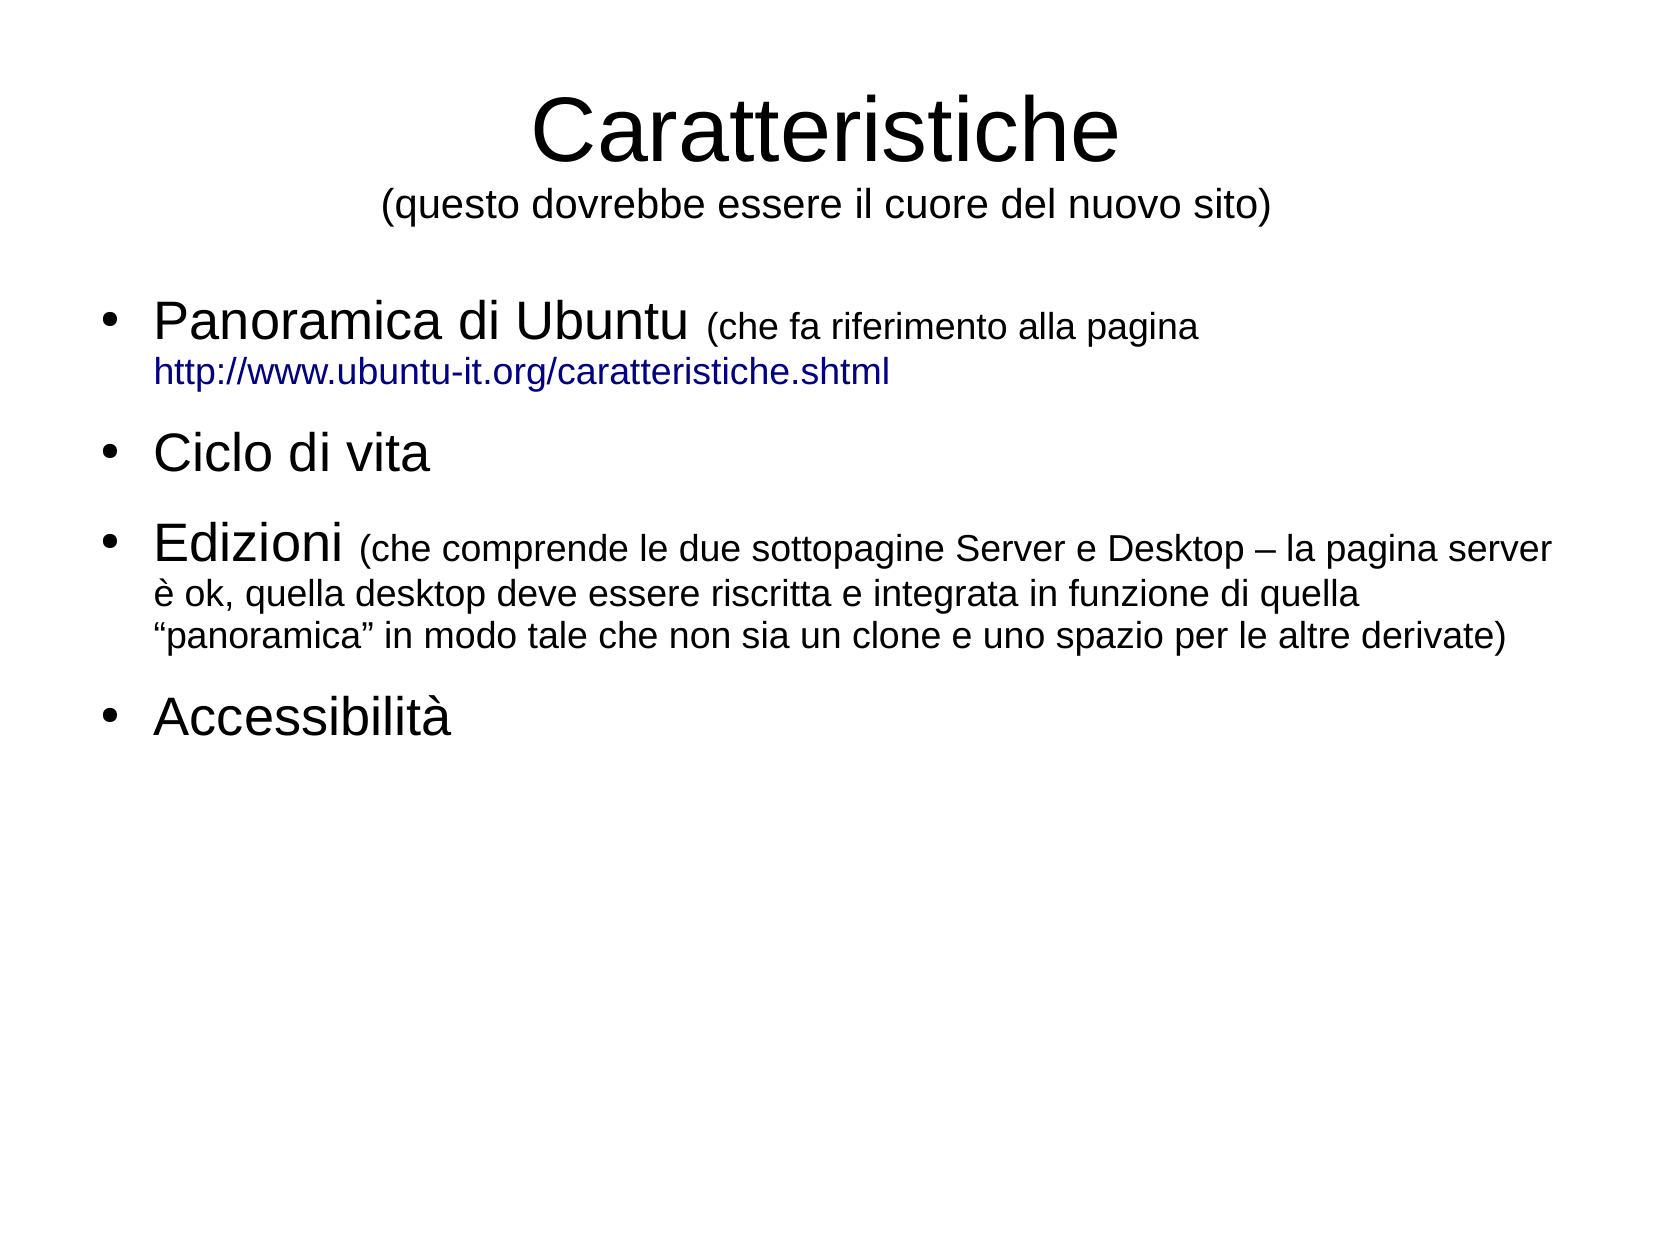

# Caratteristiche (questo dovrebbe essere il cuore del nuovo sito)
Panoramica di Ubuntu (che fa riferimento alla pagina http://www.ubuntu-it.org/caratteristiche.shtml
Ciclo di vita
Edizioni (che comprende le due sottopagine Server e Desktop – la pagina server è ok, quella desktop deve essere riscritta e integrata in funzione di quella “panoramica” in modo tale che non sia un clone e uno spazio per le altre derivate)
Accessibilità